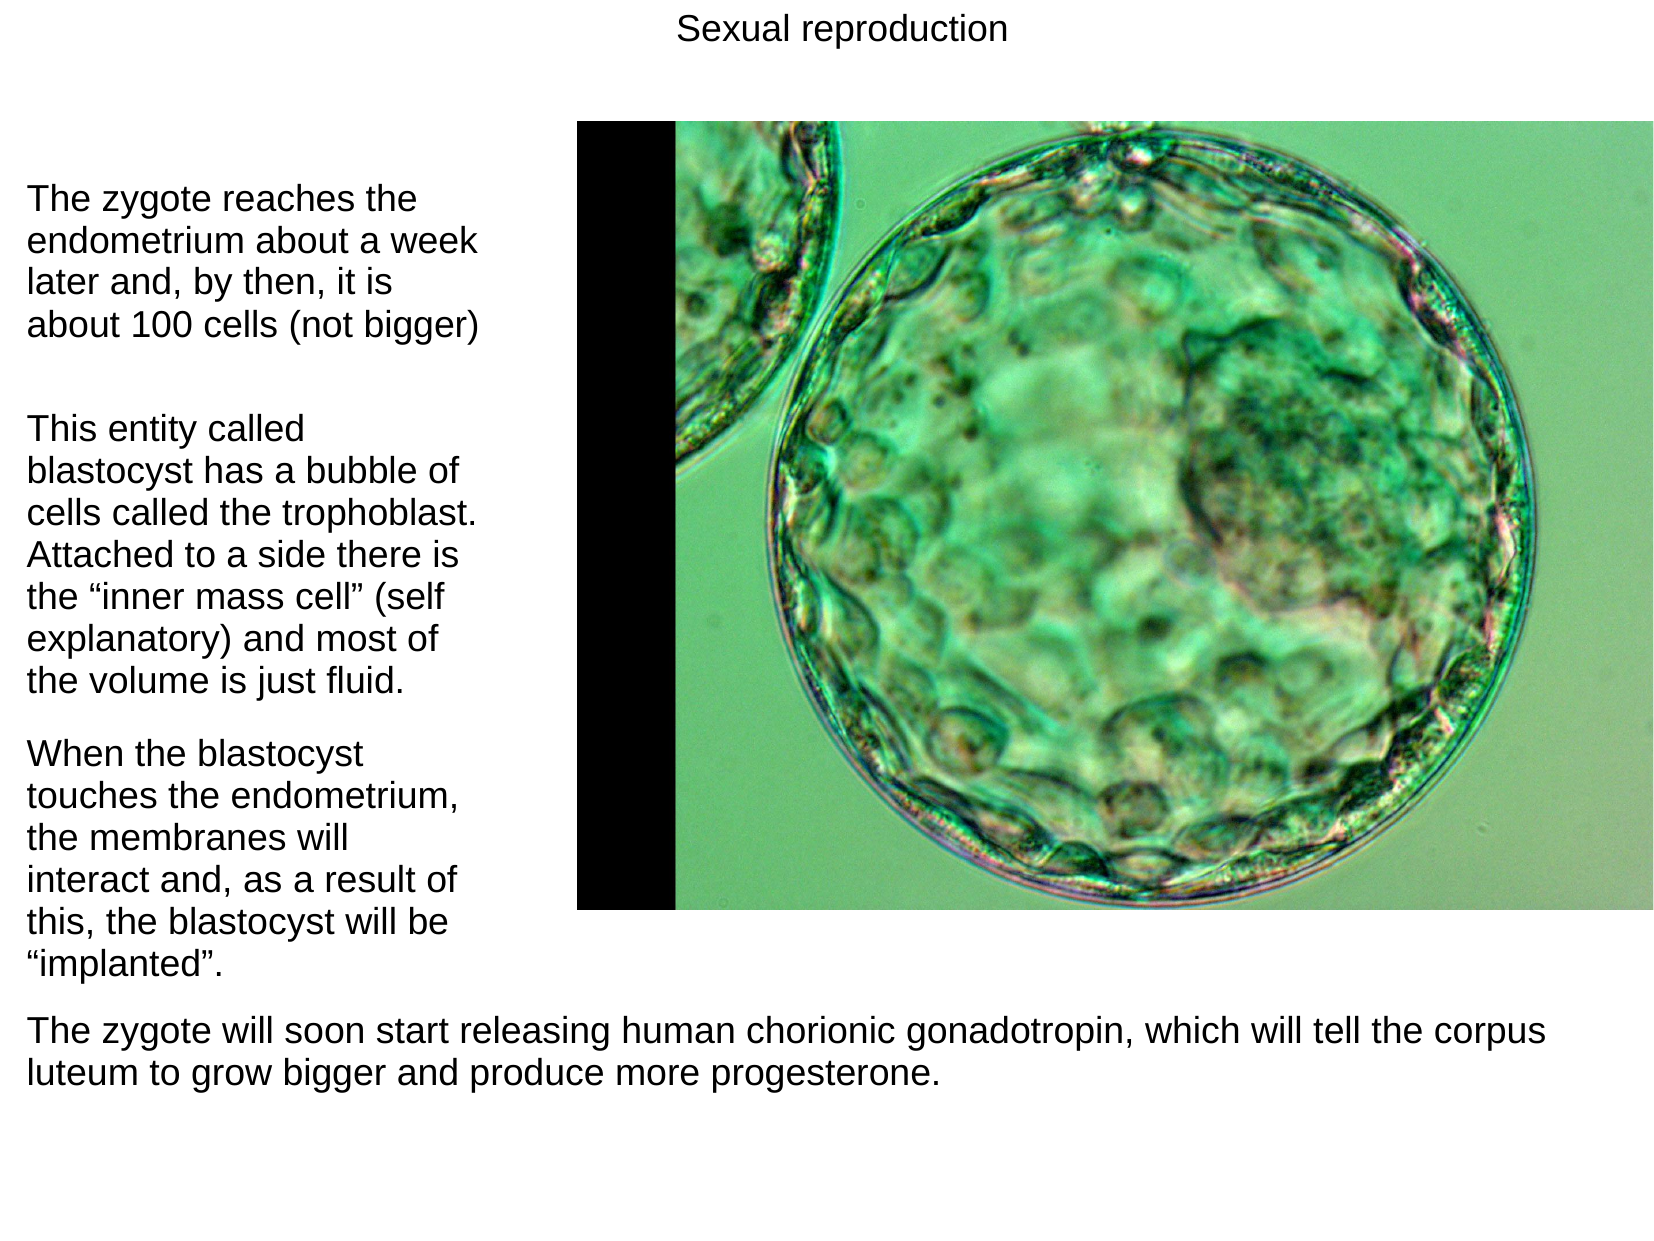

Sexual reproduction
The zygote reaches the endometrium about a week later and, by then, it is about 100 cells (not bigger)
This entity called blastocyst has a bubble of cells called the trophoblast. Attached to a side there is the “inner mass cell” (self explanatory) and most of the volume is just fluid.
When the blastocyst touches the endometrium, the membranes will interact and, as a result of this, the blastocyst will be “implanted”.
The zygote will soon start releasing human chorionic gonadotropin, which will tell the corpus luteum to grow bigger and produce more progesterone.